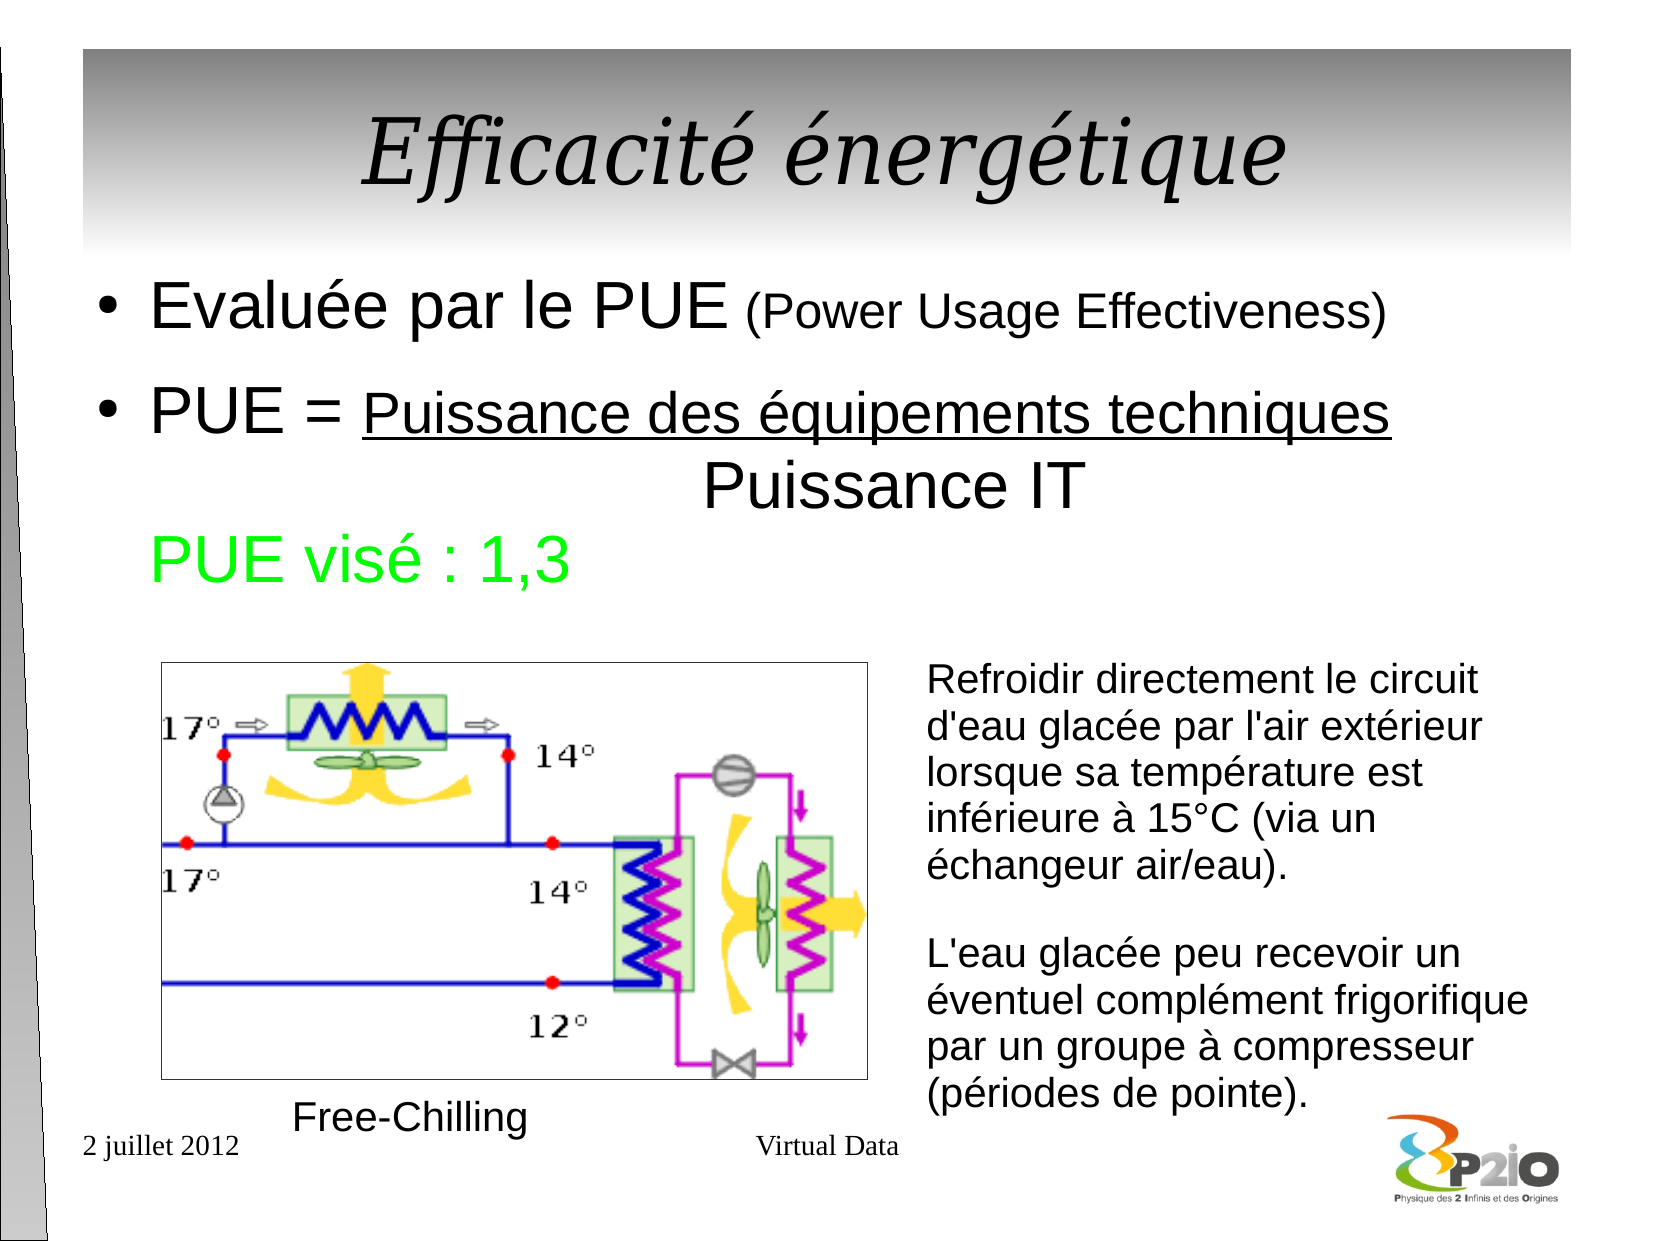

# Efficacité énergétique
Evaluée par le PUE (Power Usage Effectiveness)
PUE = Puissance des équipements techniques
 Puissance IT
PUE visé : 1,3
Refroidir directement le circuit d'eau glacée par l'air extérieur lorsque sa température est inférieure à 15°C (via un échangeur air/eau).
L'eau glacée peu recevoir un éventuel complément frigorifique par un groupe à compresseur (périodes de pointe).
Free-Chilling